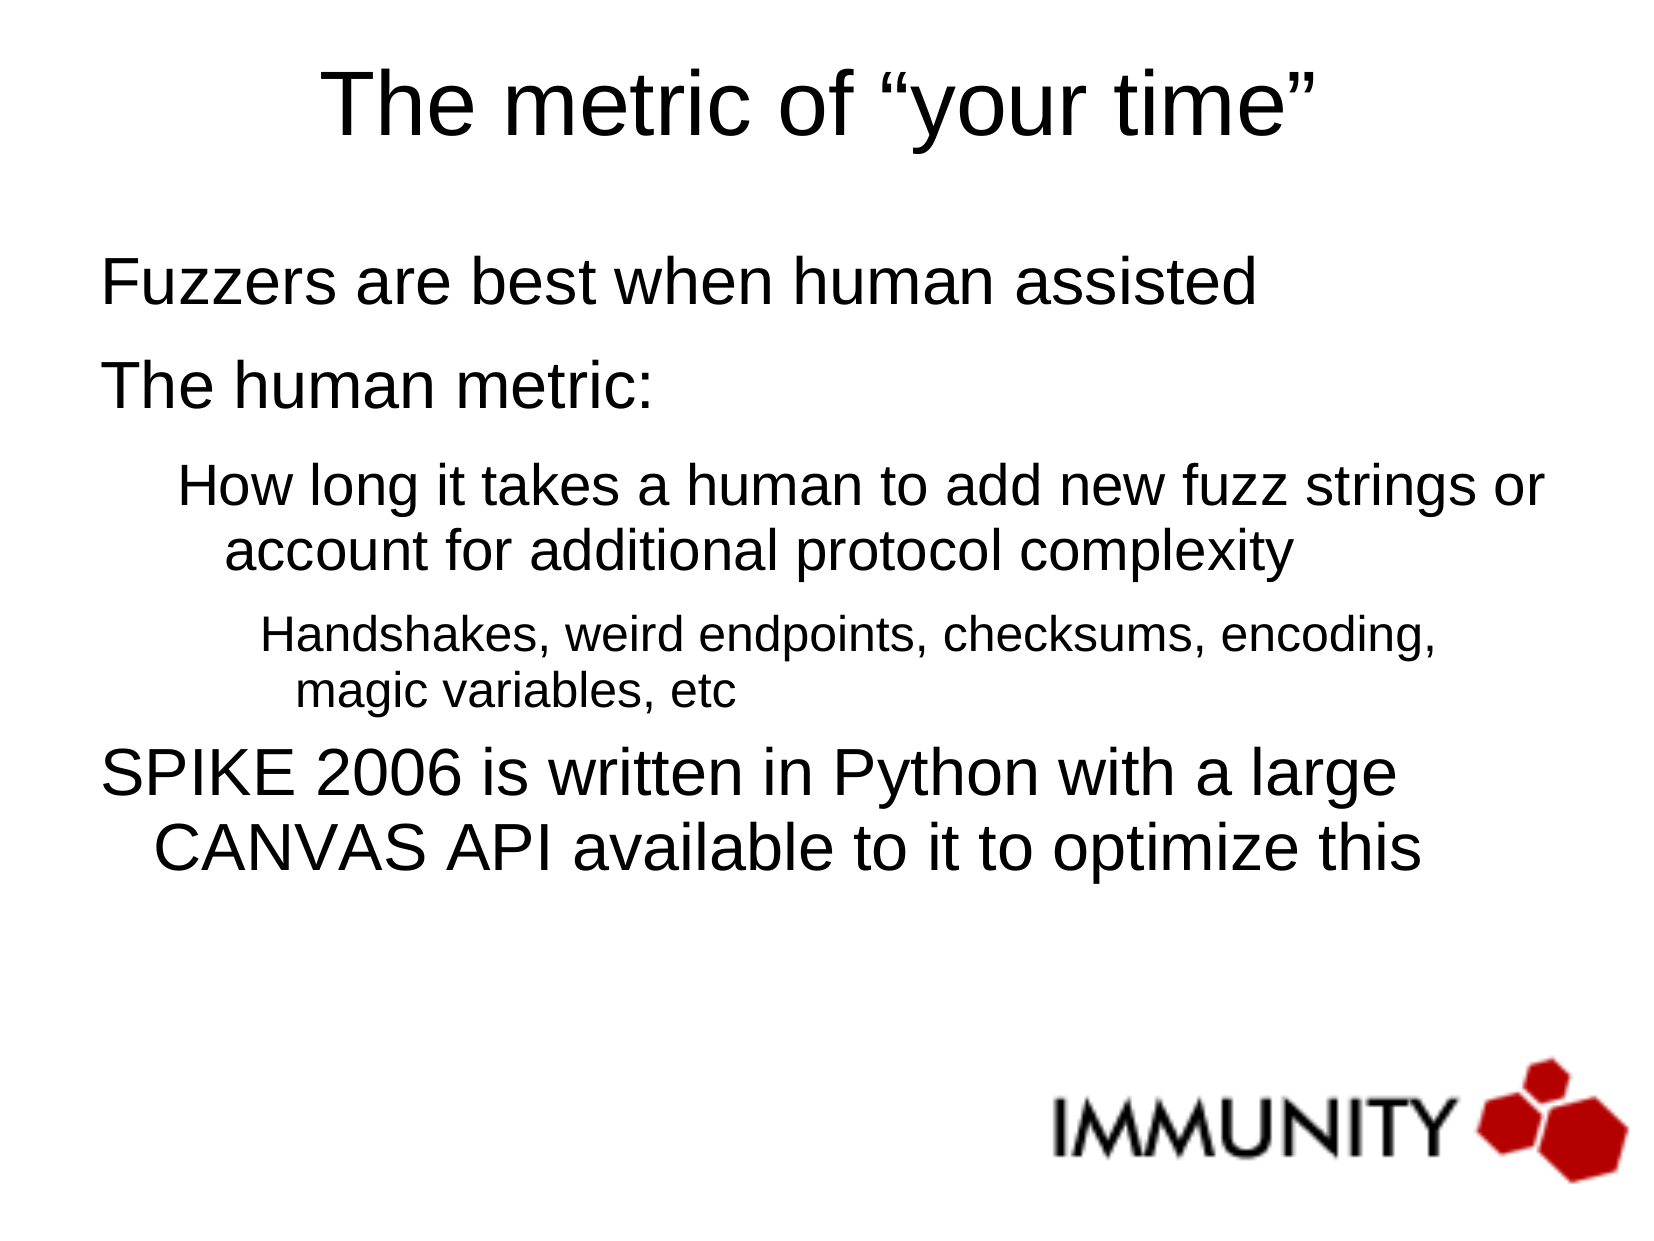

# The metric of “your time”
Fuzzers are best when human assisted
The human metric:
How long it takes a human to add new fuzz strings or account for additional protocol complexity
Handshakes, weird endpoints, checksums, encoding, magic variables, etc
SPIKE 2006 is written in Python with a large CANVAS API available to it to optimize this